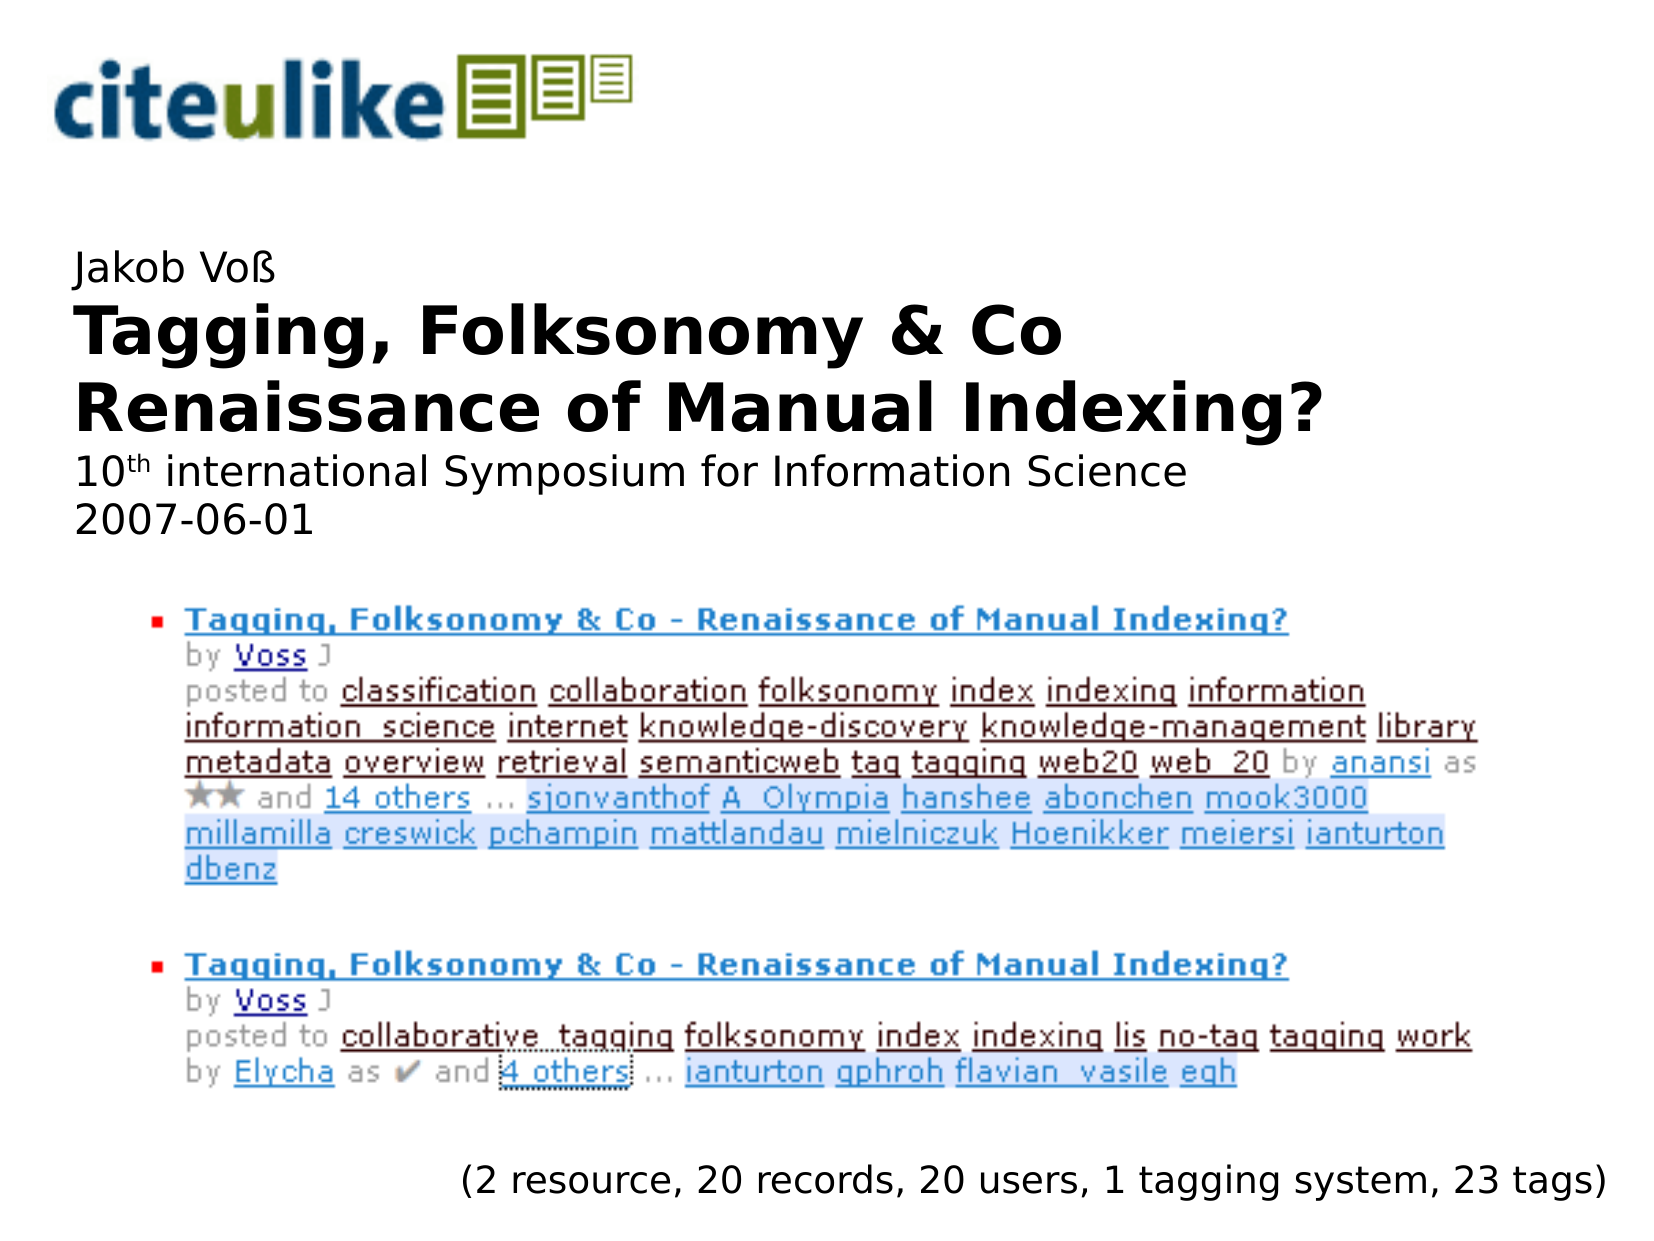

Jakob Voß
Tagging, Folksonomy & Co
Renaissance of Manual Indexing?
10th international Symposium for Information Science
2007-06-01
(2 resource, 20 records, 20 users, 1 tagging system, 23 tags)